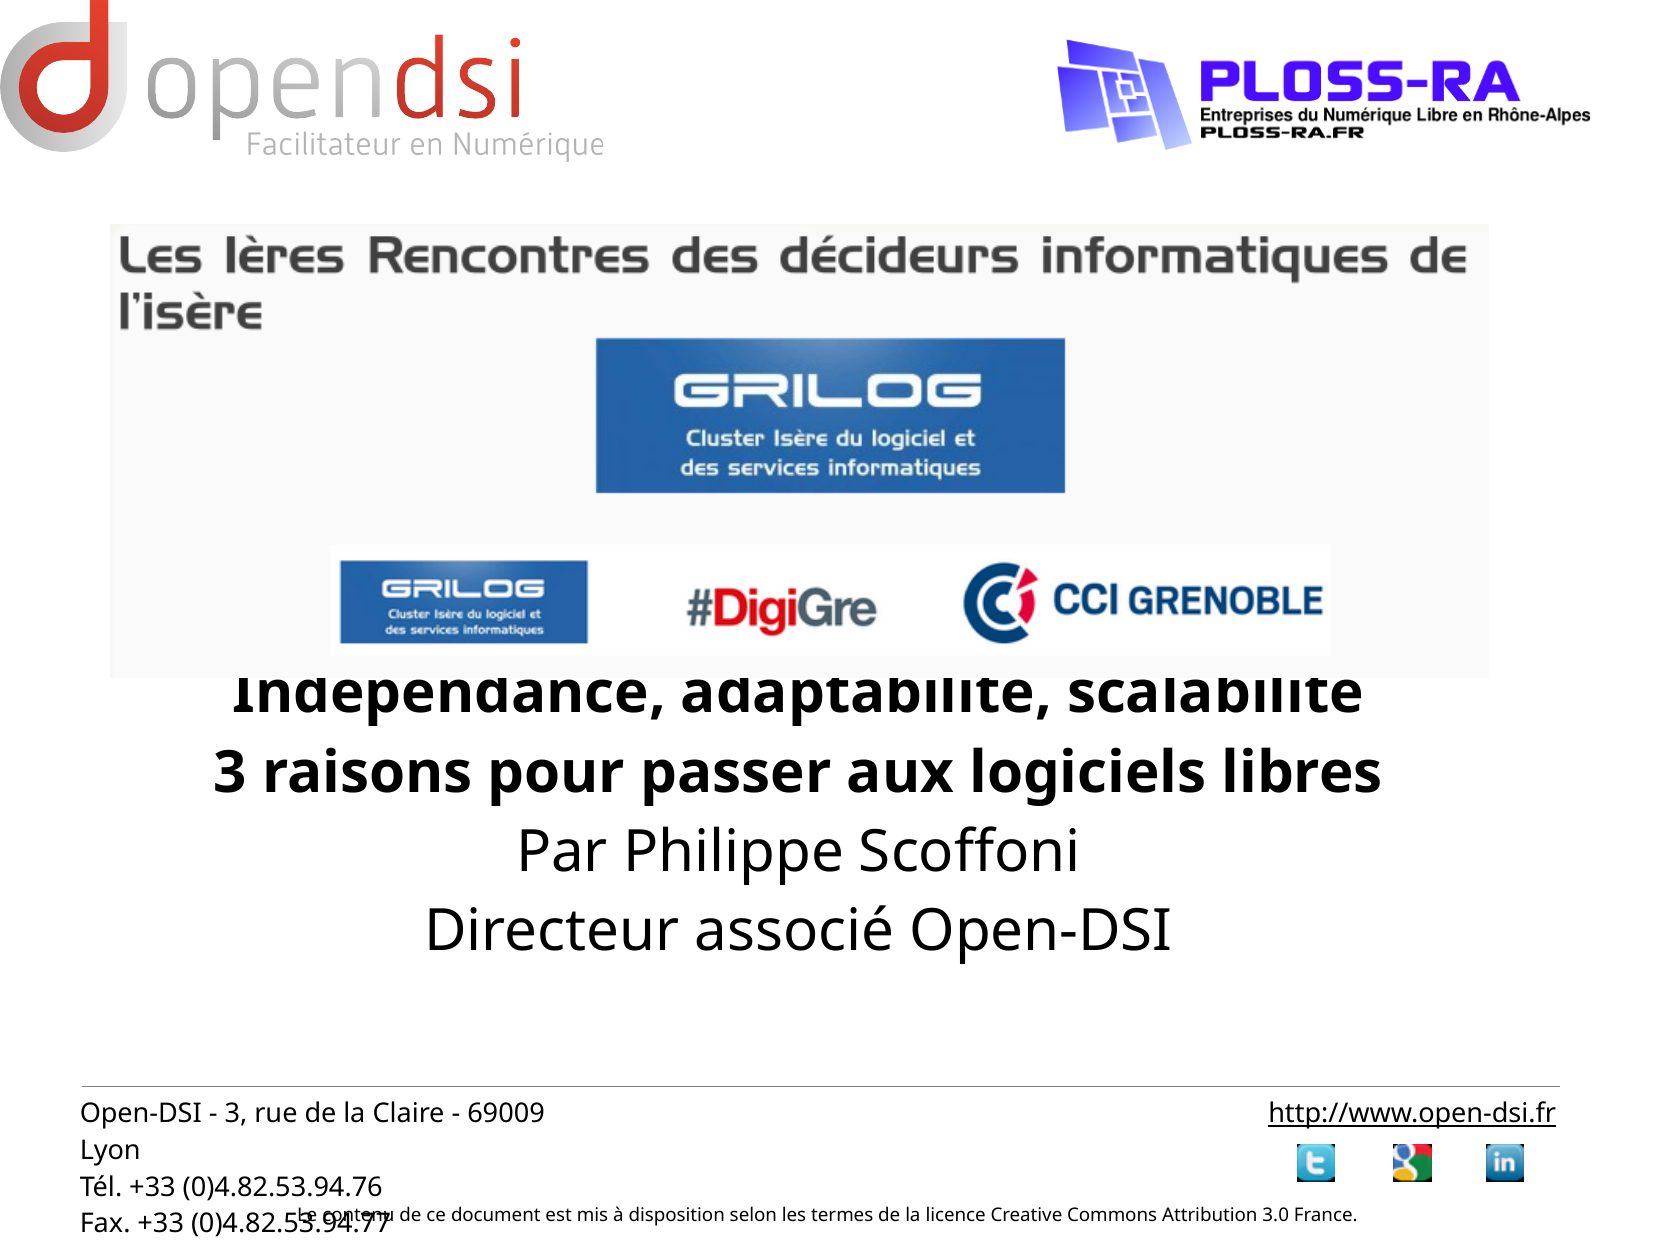

# Indépendance, adaptabilité, scalabilité
3 raisons pour passer aux logiciels libres
Par Philippe Scoffoni
Directeur associé Open-DSI